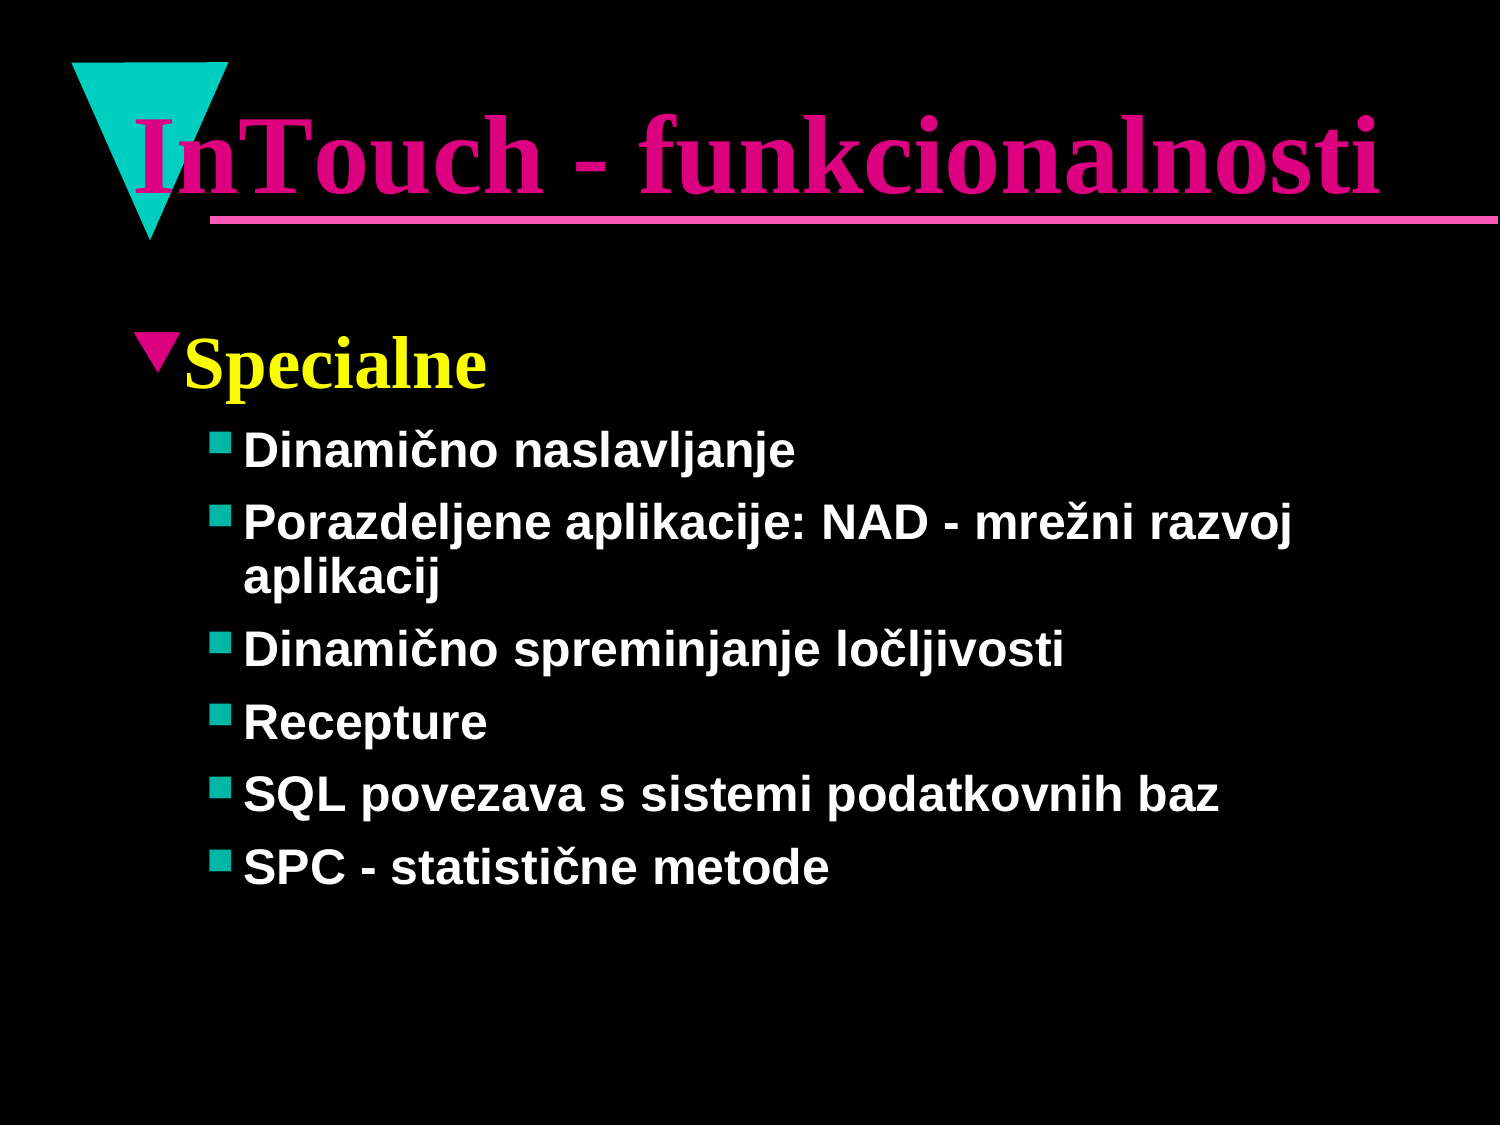

# InTouch - funkcionalnosti
Specialne
Dinamično naslavljanje
Porazdeljene aplikacije: NAD - mrežni razvoj aplikacij
Dinamično spreminjanje ločljivosti
Recepture
SQL povezava s sistemi podatkovnih baz
SPC - statistične metode
18